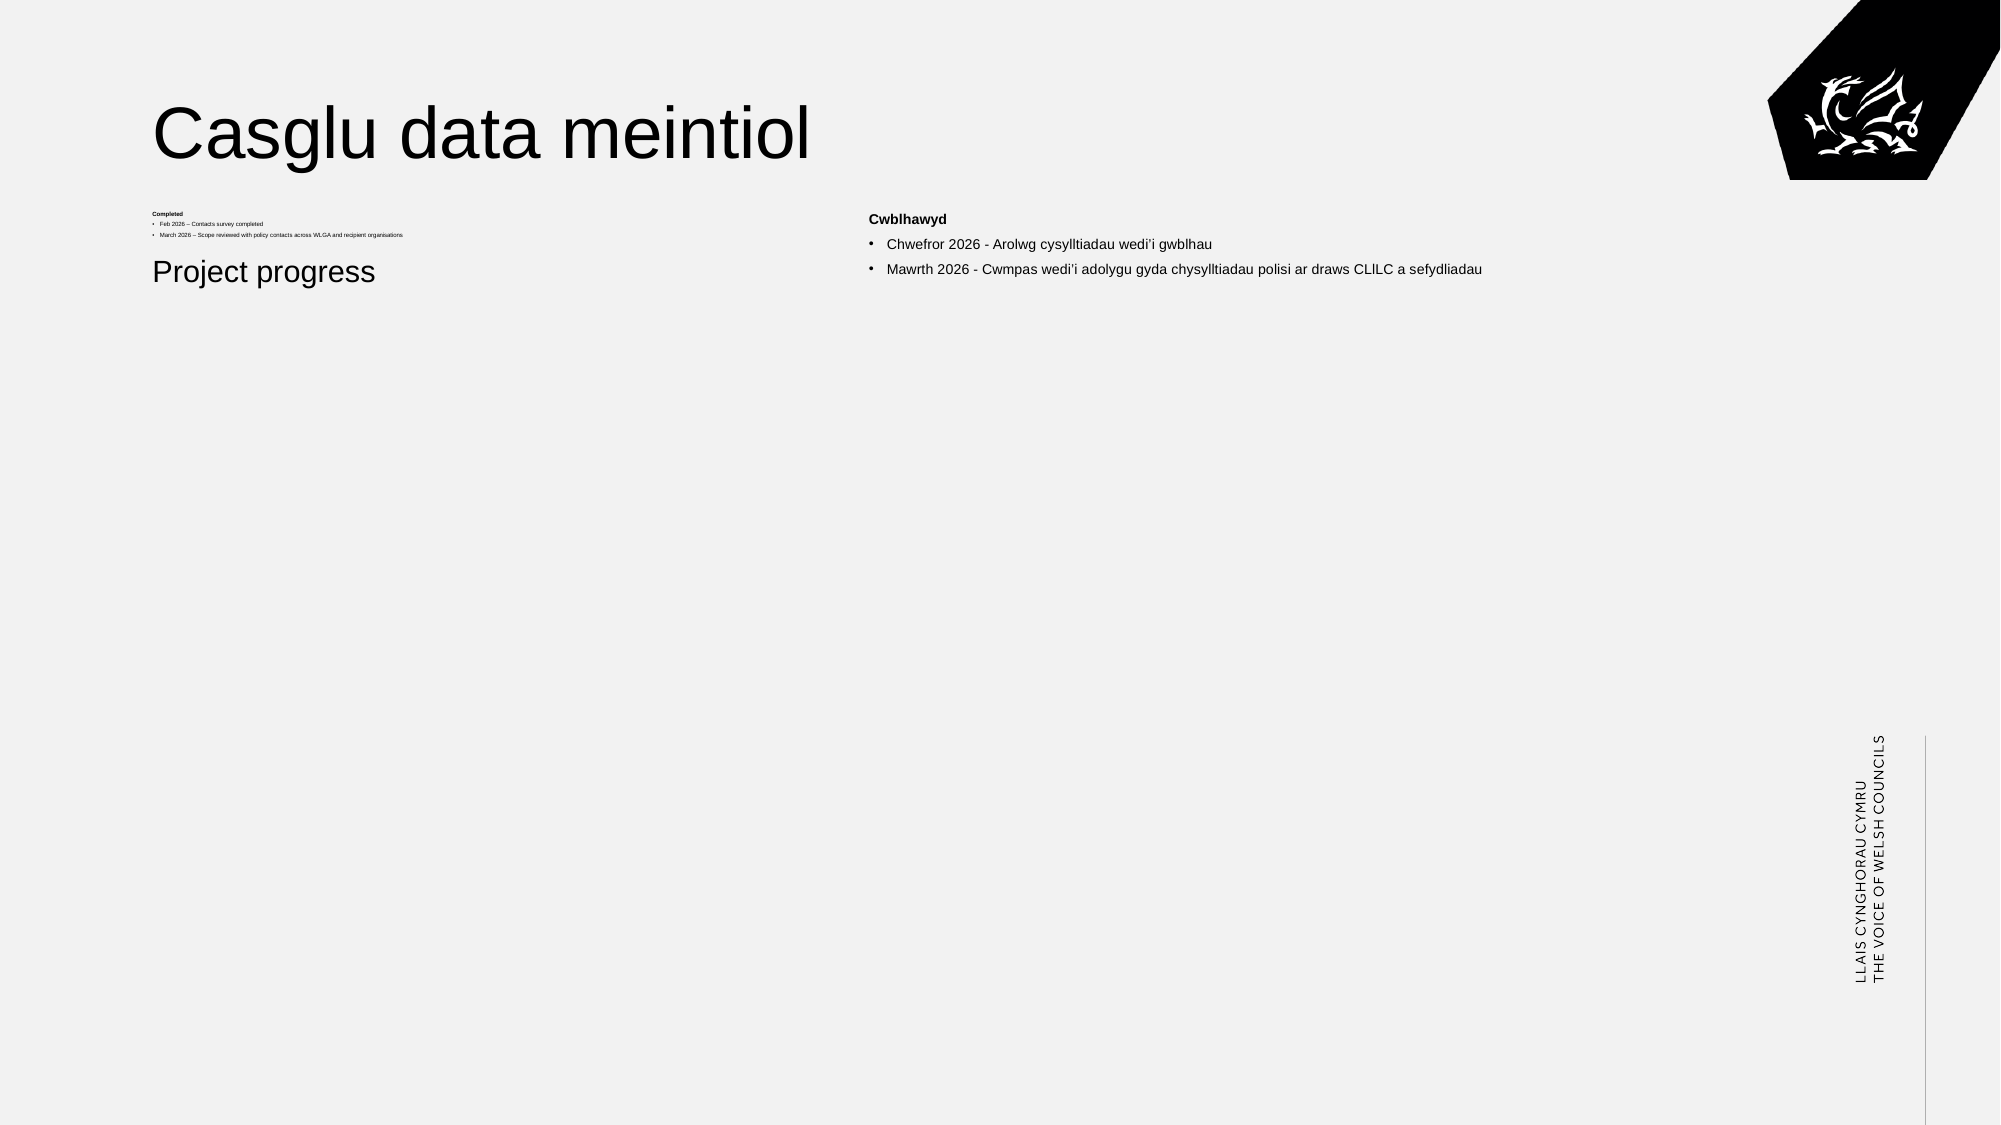

Casglu data meintiol
# Completed
Feb 2026 – Contacts survey completed
March 2026 – Scope reviewed with policy contacts across WLGA and recipient organisations
Cwblhawyd
Chwefror 2026 - Arolwg cysylltiadau wedi’i gwblhau
Mawrth 2026 - Cwmpas wedi’i adolygu gyda chysylltiadau polisi ar draws CLlLC a sefydliadau
Project progress